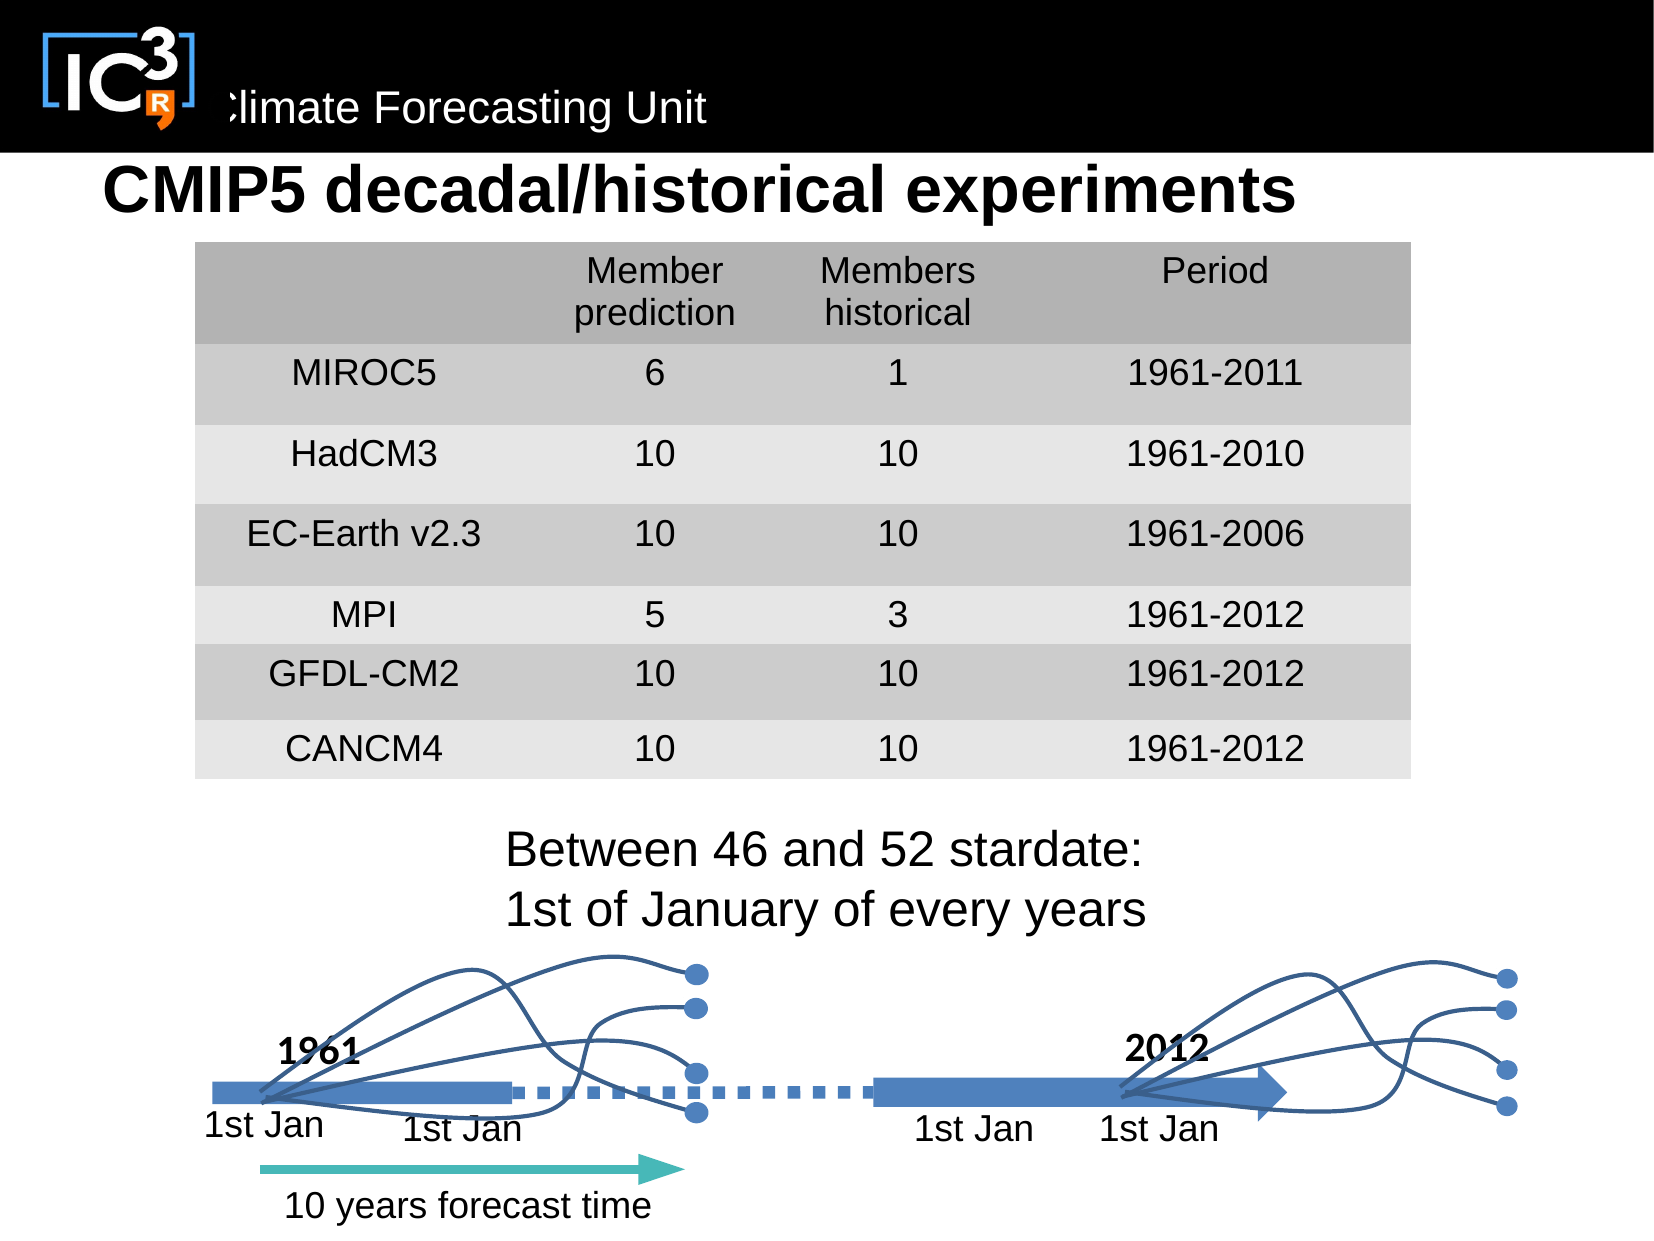

CMIP5 decadal/historical experiments
| | Member prediction | Members historical | Period |
| --- | --- | --- | --- |
| MIROC5 | 6 | 1 | 1961-2011 |
| HadCM3 | 10 | 10 | 1961-2010 |
| EC-Earth v2.3 | 10 | 10 | 1961-2006 |
| MPI | 5 | 3 | 1961-2012 |
| GFDL-CM2 | 10 | 10 | 1961-2012 |
| CANCM4 | 10 | 10 | 1961-2012 |
Between 46 and 52 stardate:
1st of January of every years
2012
1961
1st Jan
1st Jan
1st Jan
1st Jan
10 years forecast time